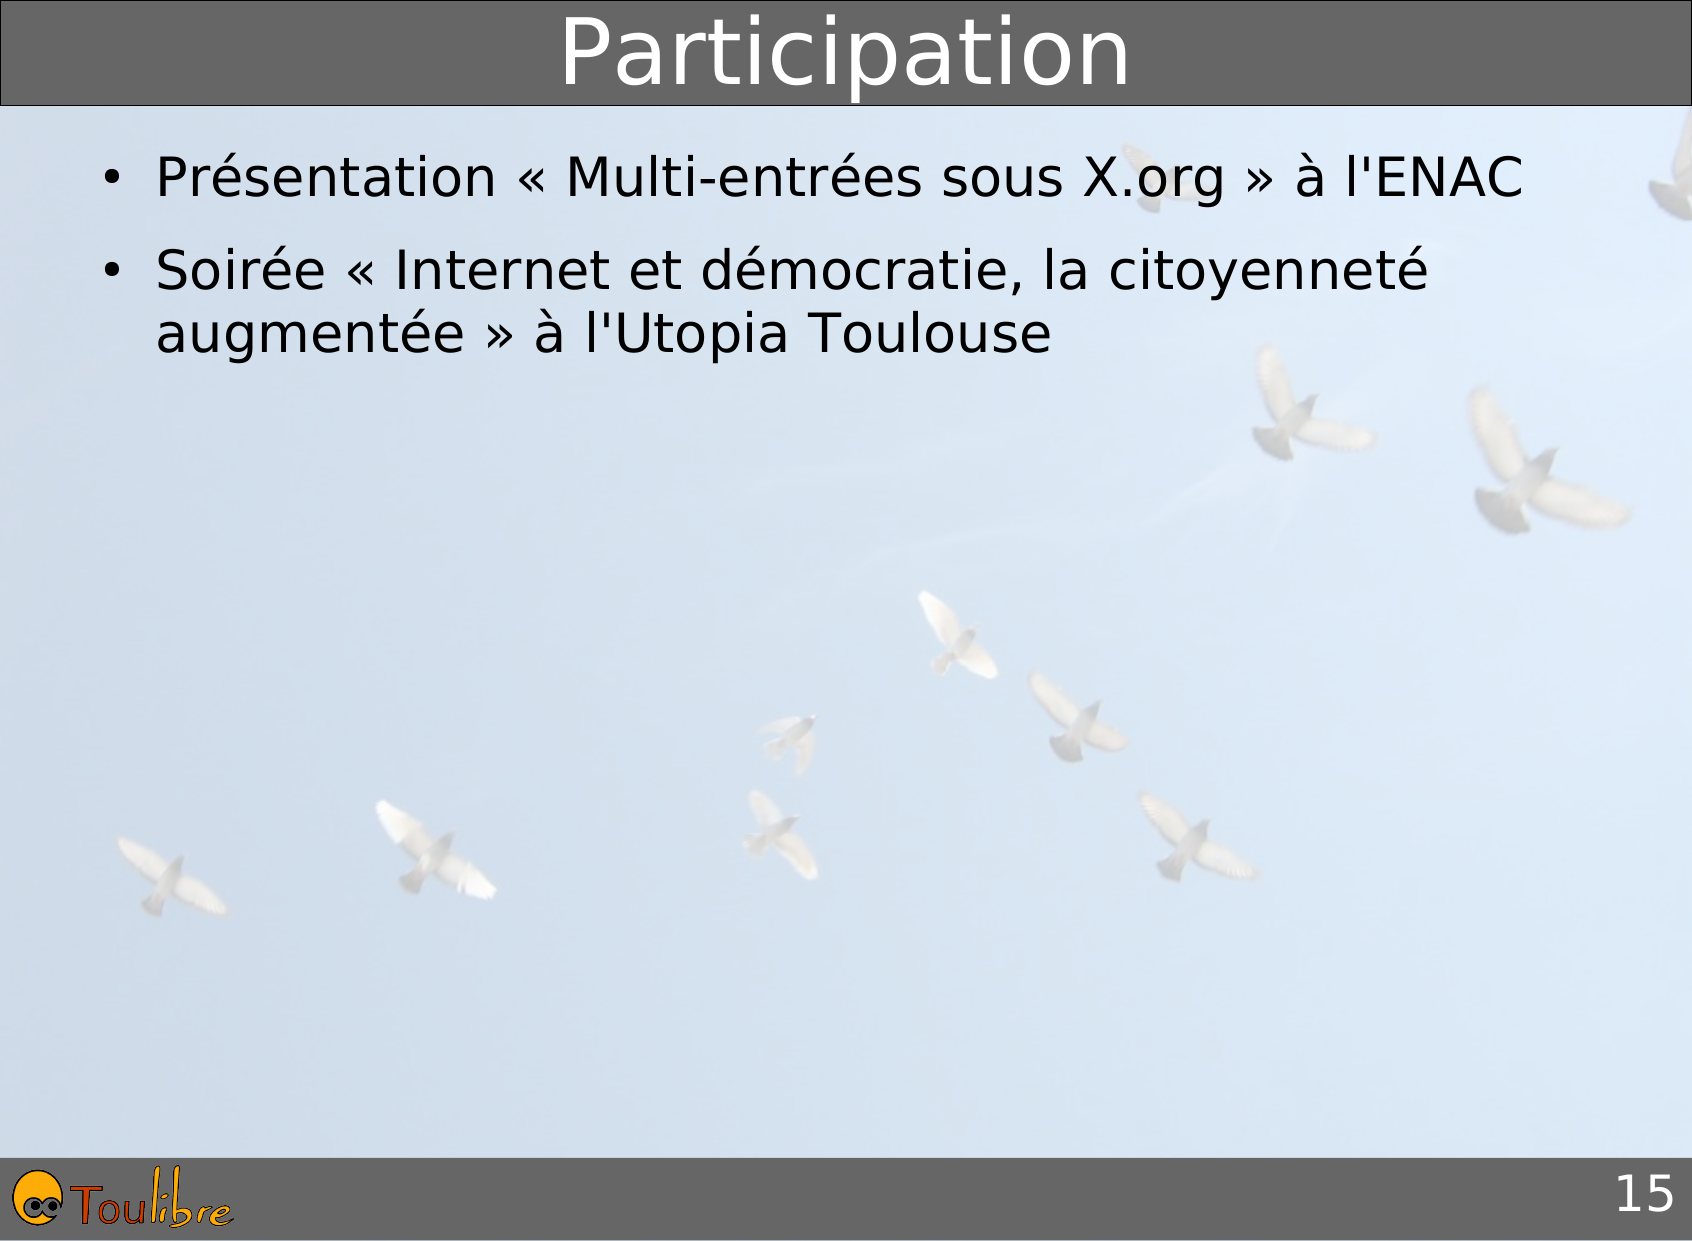

# Participation
Présentation « Multi-entrées sous X.org » à l'ENAC
Soirée « Internet et démocratie, la citoyenneté augmentée » à l'Utopia Toulouse